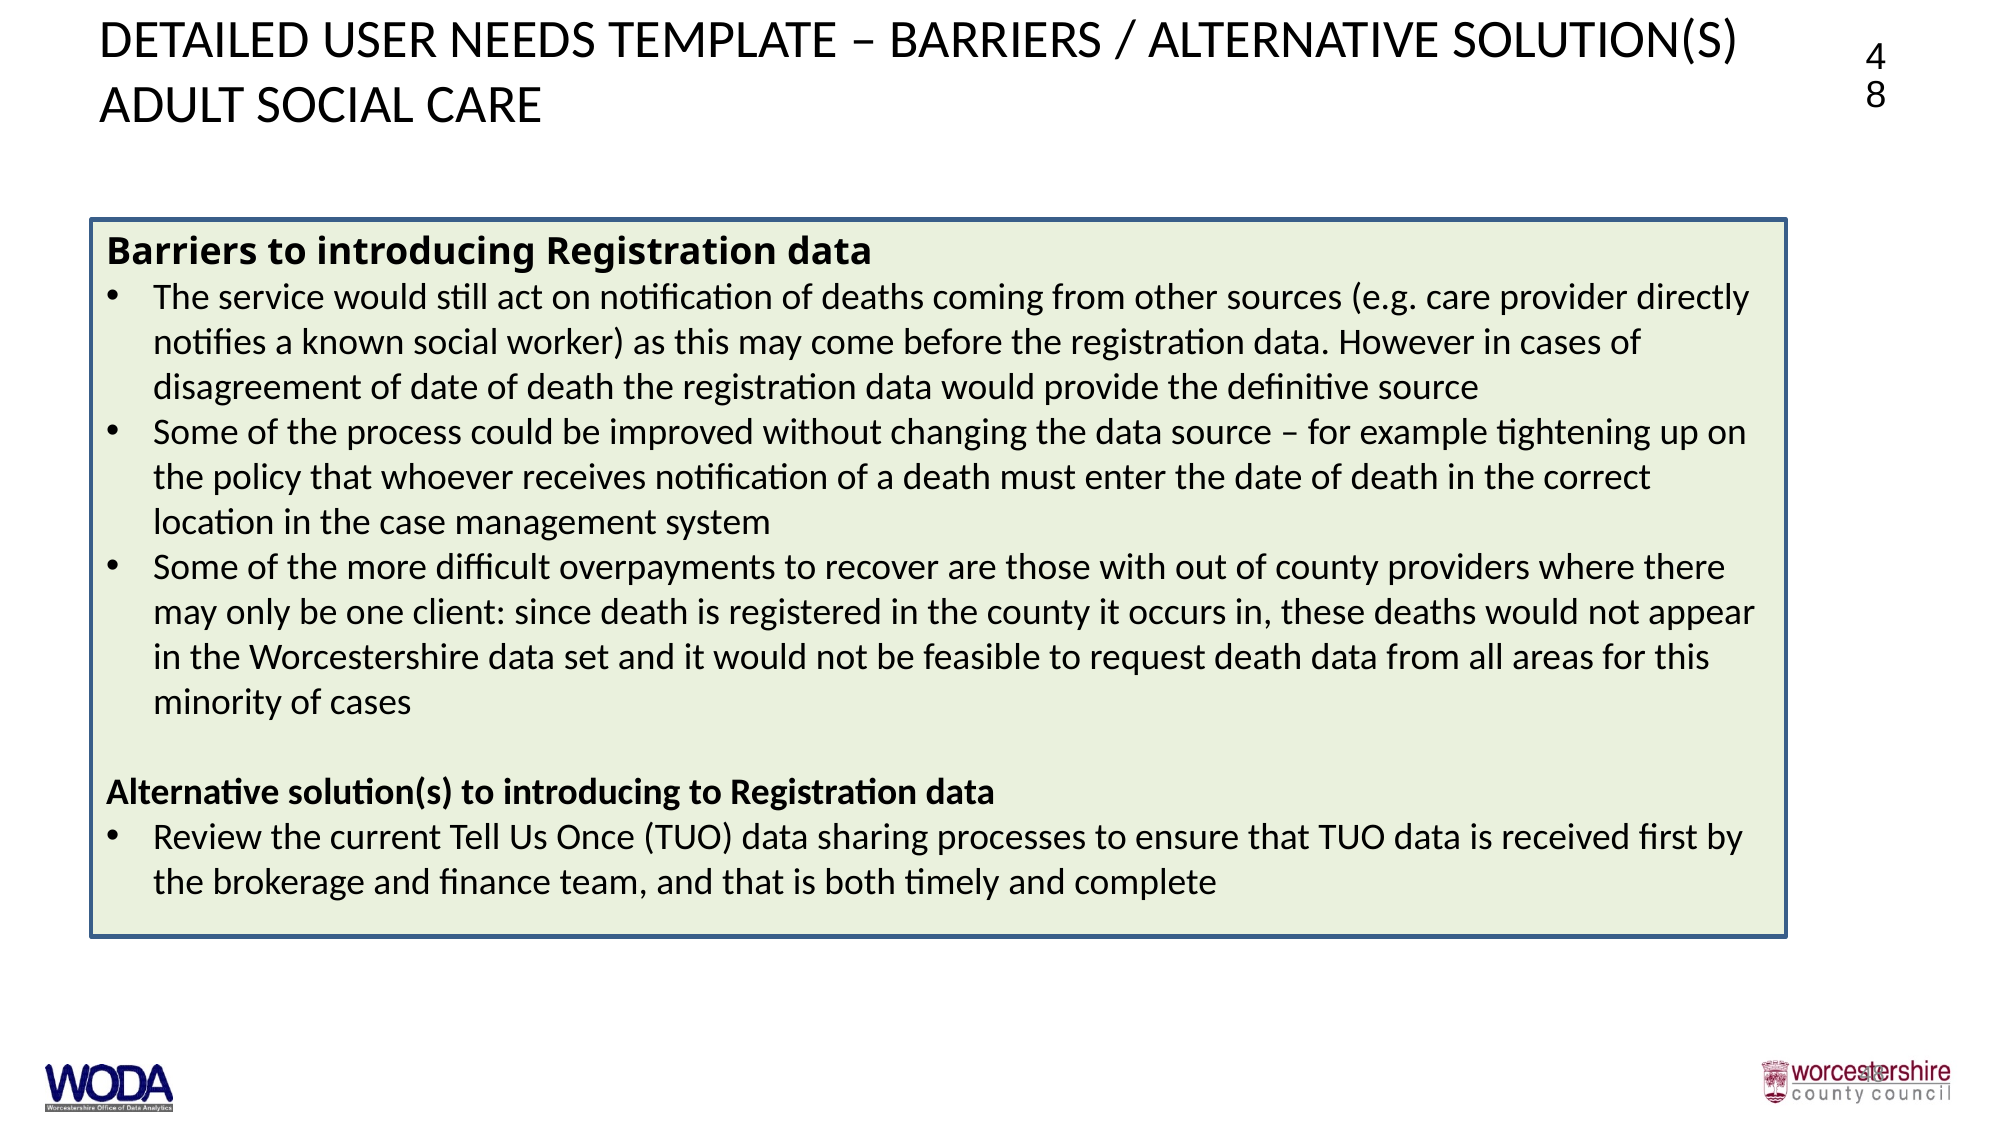

# DETAILED USER NEEDS TEMPLATE – BARRIERS / ALTERNATIVE SOLUTION(S) ADULT SOCIAL CARE
Barriers to introducing Registration data
The service would still act on notification of deaths coming from other sources (e.g. care provider directly notifies a known social worker) as this may come before the registration data. However in cases of disagreement of date of death the registration data would provide the definitive source
Some of the process could be improved without changing the data source – for example tightening up on the policy that whoever receives notification of a death must enter the date of death in the correct location in the case management system
Some of the more difficult overpayments to recover are those with out of county providers where there may only be one client: since death is registered in the county it occurs in, these deaths would not appear in the Worcestershire data set and it would not be feasible to request death data from all areas for this minority of cases
Alternative solution(s) to introducing to Registration data
Review the current Tell Us Once (TUO) data sharing processes to ensure that TUO data is received first by the brokerage and finance team, and that is both timely and complete